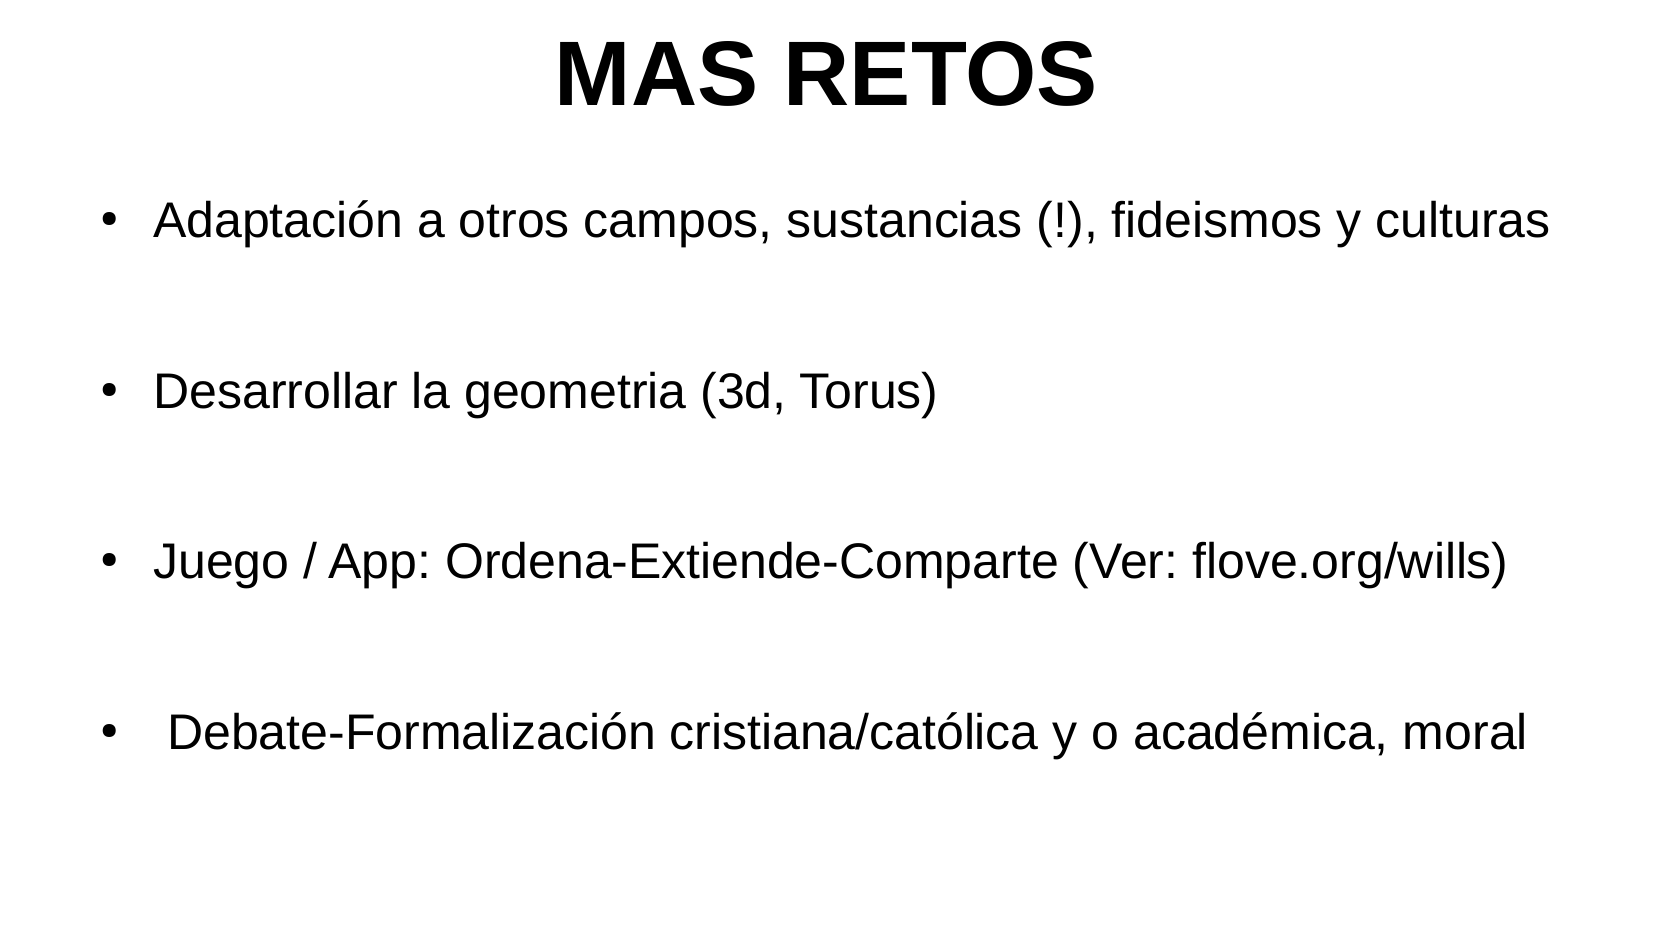

# MAS RETOS
Adaptación a otros campos, sustancias (!), fideismos y culturas
Desarrollar la geometria (3d, Torus)
Juego / App: Ordena-Extiende-Comparte (Ver: flove.org/wills)
 Debate-Formalización cristiana/católica y o académica, moral